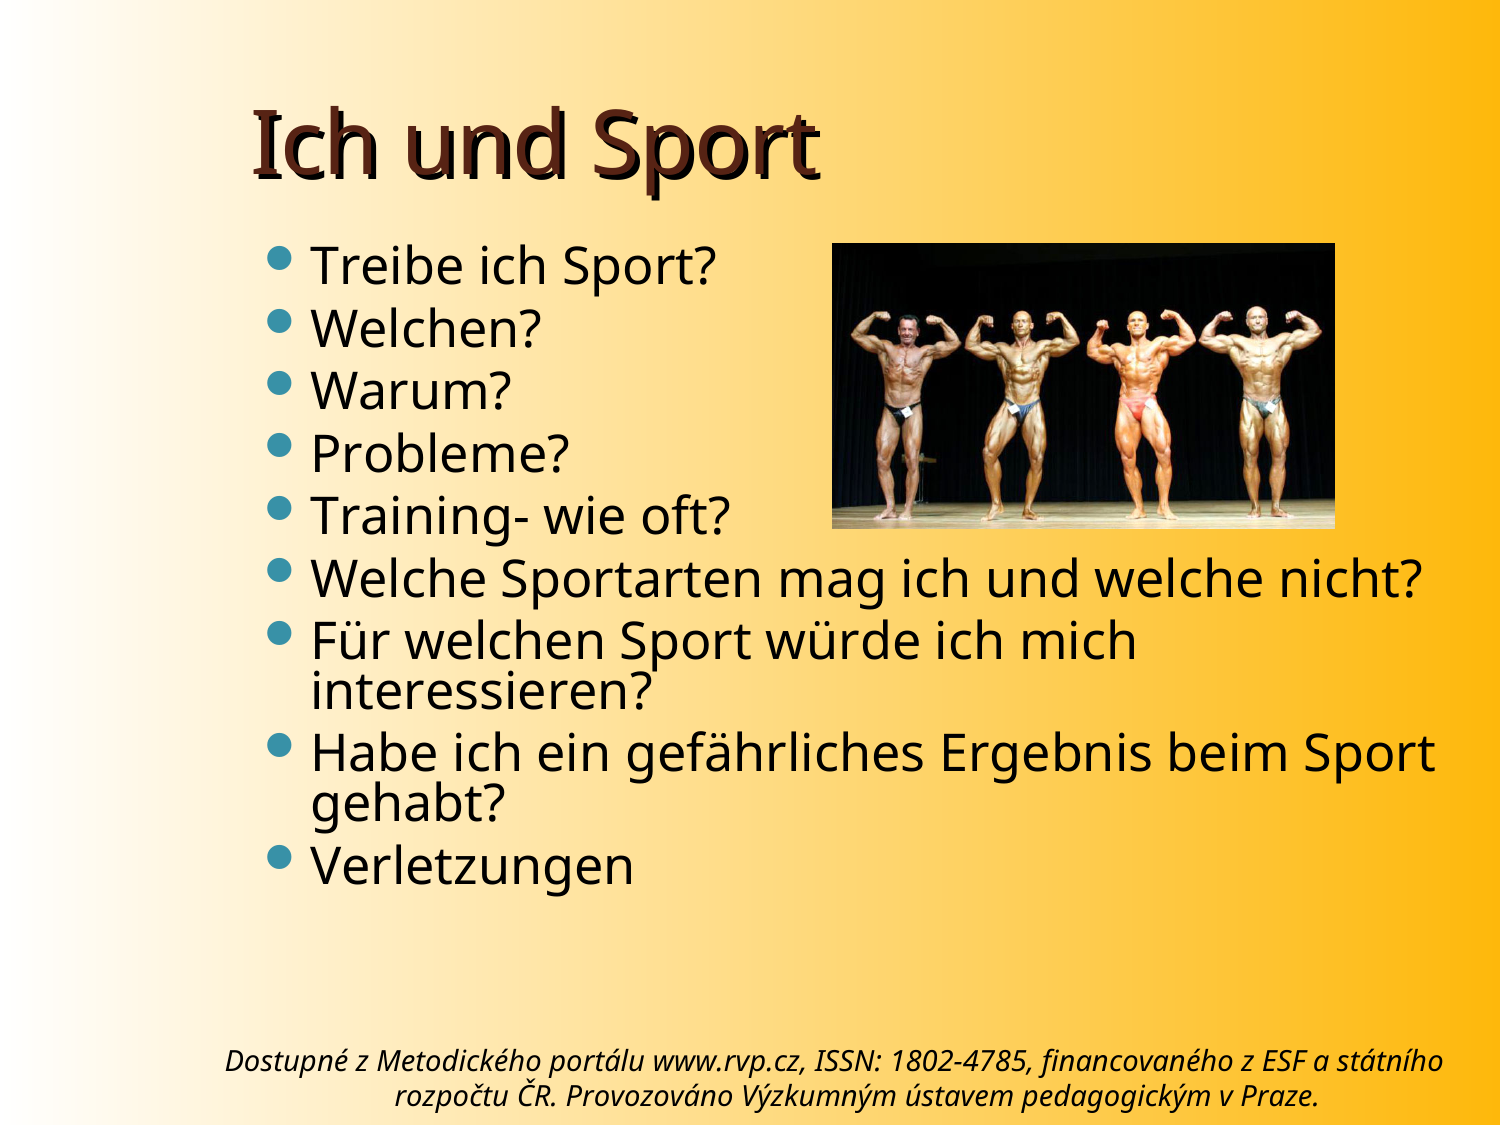

# Ich und Sport
Treibe ich Sport?
Welchen?
Warum?
Probleme?
Training- wie oft?
Welche Sportarten mag ich und welche nicht?
Für welchen Sport würde ich mich interessieren?
Habe ich ein gefährliches Ergebnis beim Sport gehabt?
Verletzungen
Dostupné z Metodického portálu www.rvp.cz, ISSN: 1802-4785, financovaného z ESF a státního rozpočtu ČR. Provozováno Výzkumným ústavem pedagogickým v Praze.